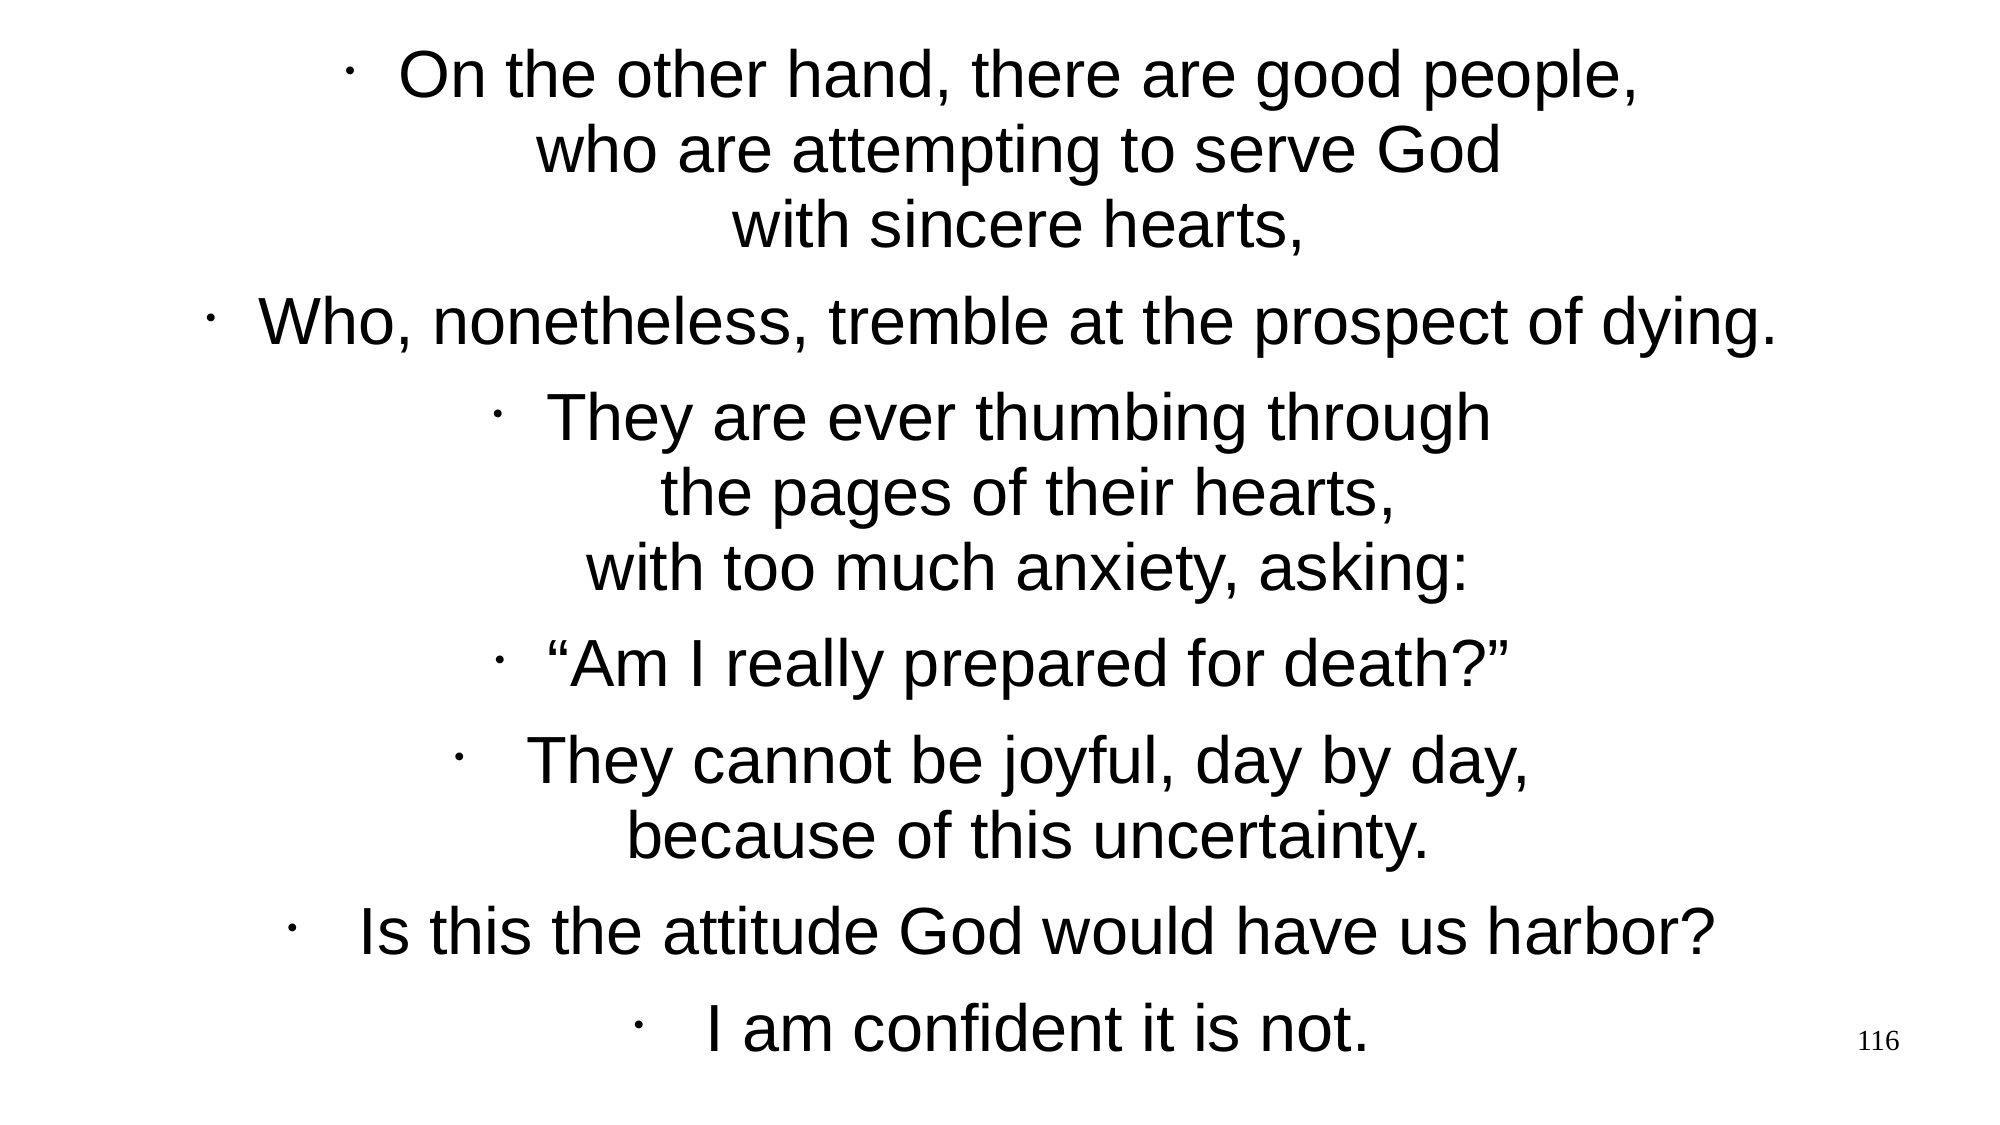

# On the other hand, there are good people, who are attempting to serve God with sincere hearts,
Who, nonetheless, tremble at the prospect of dying.
They are ever thumbing through
the pages of their hearts,
 with too much anxiety, asking:
“Am I really prepared for death?”
 They cannot be joyful, day by day,
because of this uncertainty.
 Is this the attitude God would have us harbor?
 I am confident it is not.
116